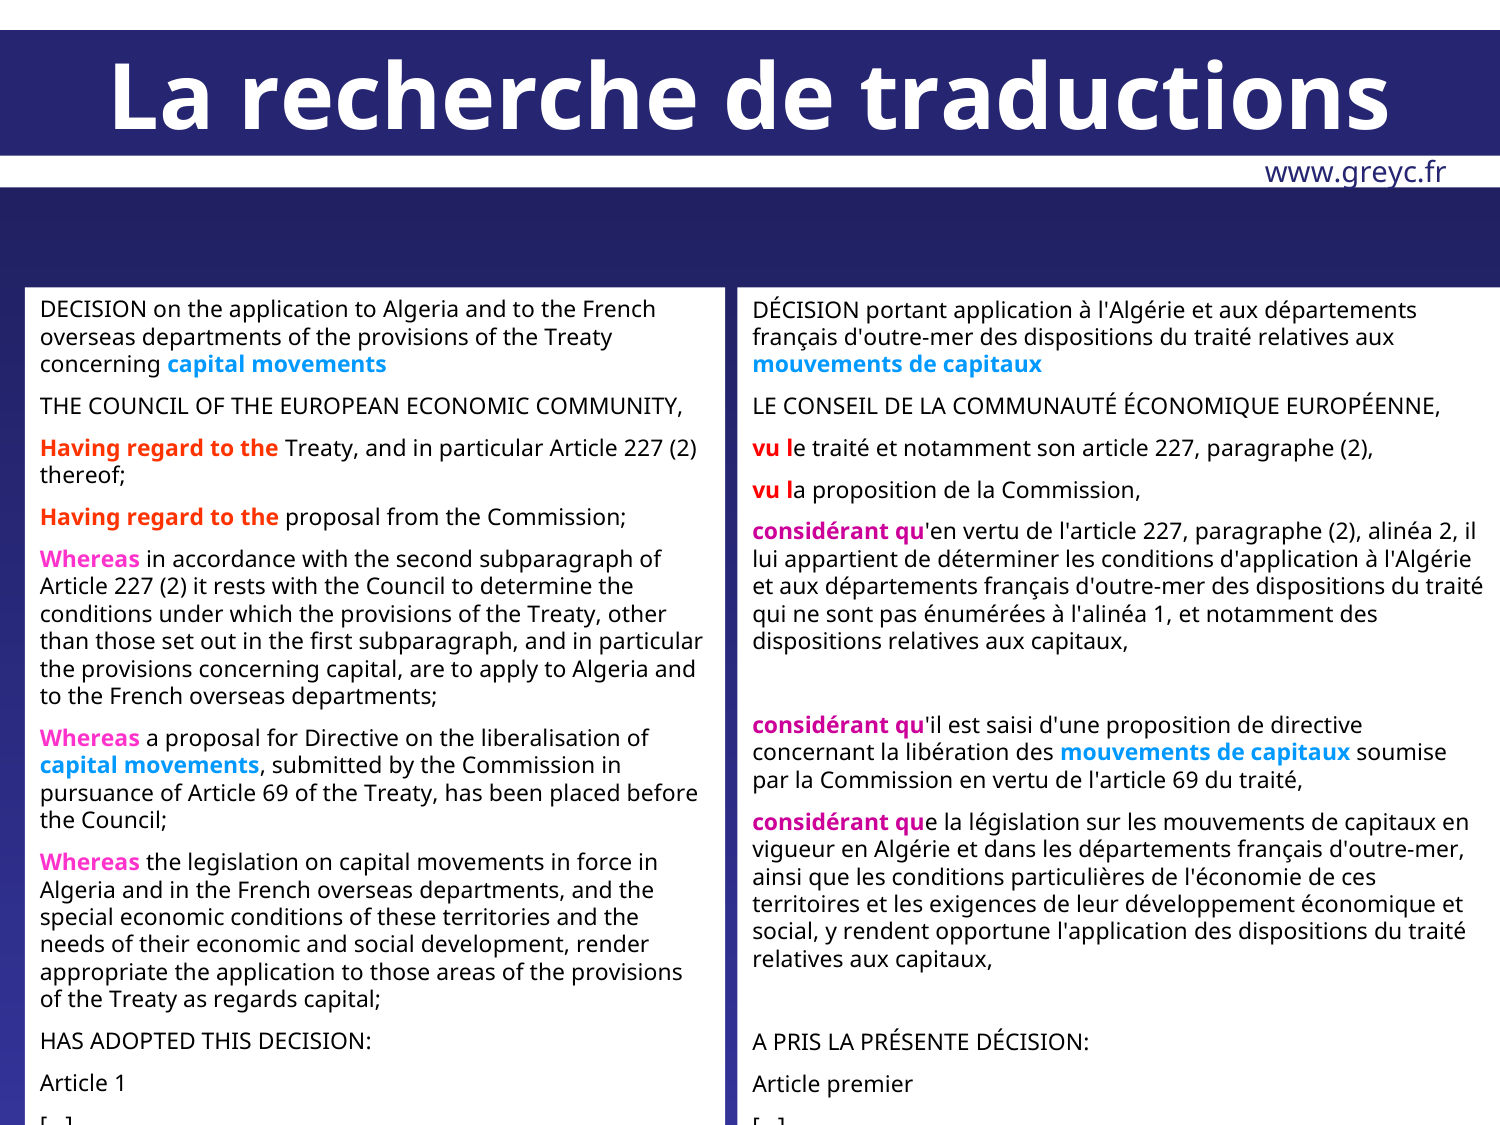

La recherche de traductions
www.greyc.fr
DECISION on the application to Algeria and to the French overseas departments of the provisions of the Treaty concerning capital movements
THE COUNCIL OF THE EUROPEAN ECONOMIC COMMUNITY,
Having regard to the Treaty, and in particular Article 227 (2) thereof;
Having regard to the proposal from the Commission;
Whereas in accordance with the second subparagraph of Article 227 (2) it rests with the Council to determine the conditions under which the provisions of the Treaty, other than those set out in the first subparagraph, and in particular the provisions concerning capital, are to apply to Algeria and to the French overseas departments;
Whereas a proposal for Directive on the liberalisation of capital movements, submitted by the Commission in pursuance of Article 69 of the Treaty, has been placed before the Council;
Whereas the legislation on capital movements in force in Algeria and in the French overseas departments, and the special economic conditions of these territories and the needs of their economic and social development, render appropriate the application to those areas of the provisions of the Treaty as regards capital;
HAS ADOPTED THIS DECISION:
Article 1
[…]
DÉCISION portant application à l'Algérie et aux départements français d'outre-mer des dispositions du traité relatives aux mouvements de capitaux
LE CONSEIL DE LA COMMUNAUTÉ ÉCONOMIQUE EUROPÉENNE,
vu le traité et notamment son article 227, paragraphe (2),
vu la proposition de la Commission,
considérant qu'en vertu de l'article 227, paragraphe (2), alinéa 2, il lui appartient de déterminer les conditions d'application à l'Algérie et aux départements français d'outre-mer des dispositions du traité qui ne sont pas énumérées à l'alinéa 1, et notamment des dispositions relatives aux capitaux,
considérant qu'il est saisi d'une proposition de directive concernant la libération des mouvements de capitaux soumise par la Commission en vertu de l'article 69 du traité,
considérant que la législation sur les mouvements de capitaux en vigueur en Algérie et dans les départements français d'outre-mer, ainsi que les conditions particulières de l'économie de ces territoires et les exigences de leur développement économique et social, y rendent opportune l'application des dispositions du traité relatives aux capitaux,
A PRIS LA PRÉSENTE DÉCISION:
Article premier
[…]